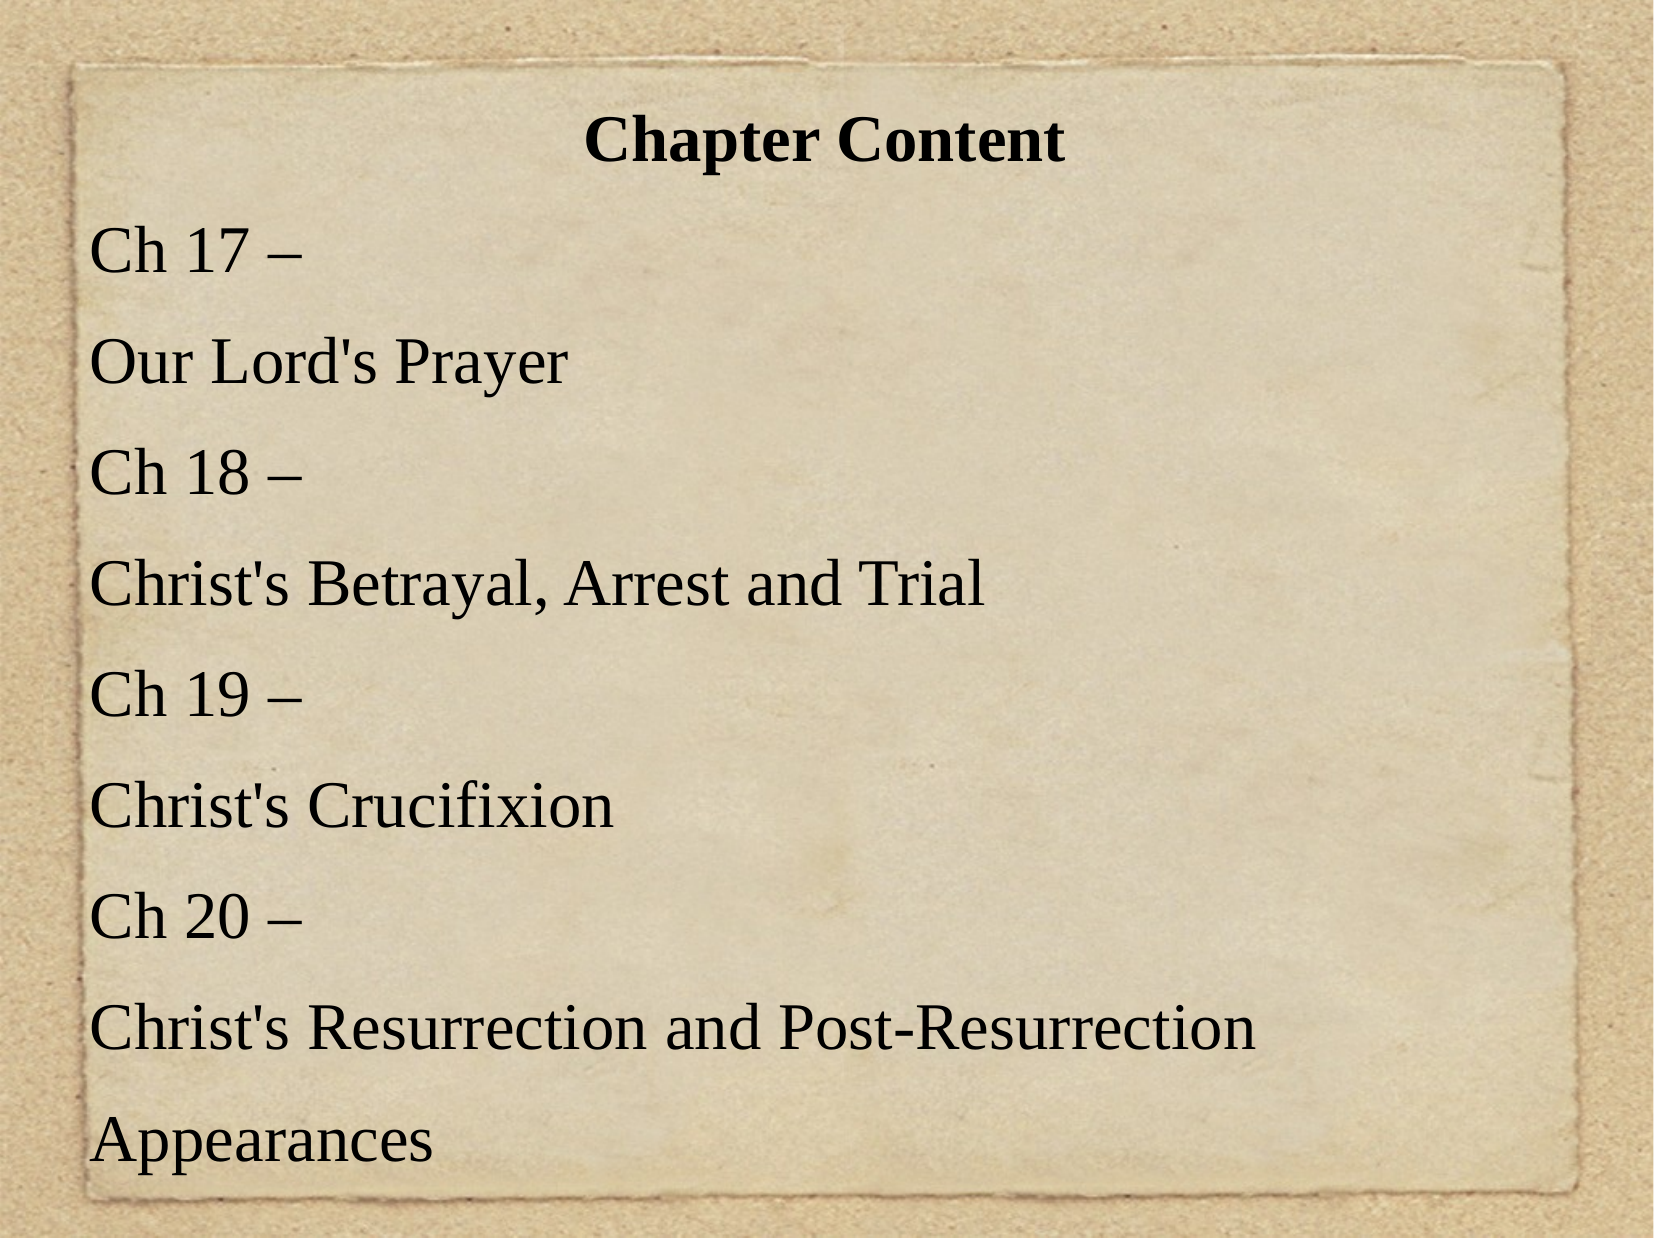

Chapter Content
Ch 17 –
Our Lord's Prayer
Ch 18 –
Christ's Betrayal, Arrest and Trial
Ch 19 –
Christ's Crucifixion
Ch 20 –
Christ's Resurrection and Post-Resurrection 				Appearances